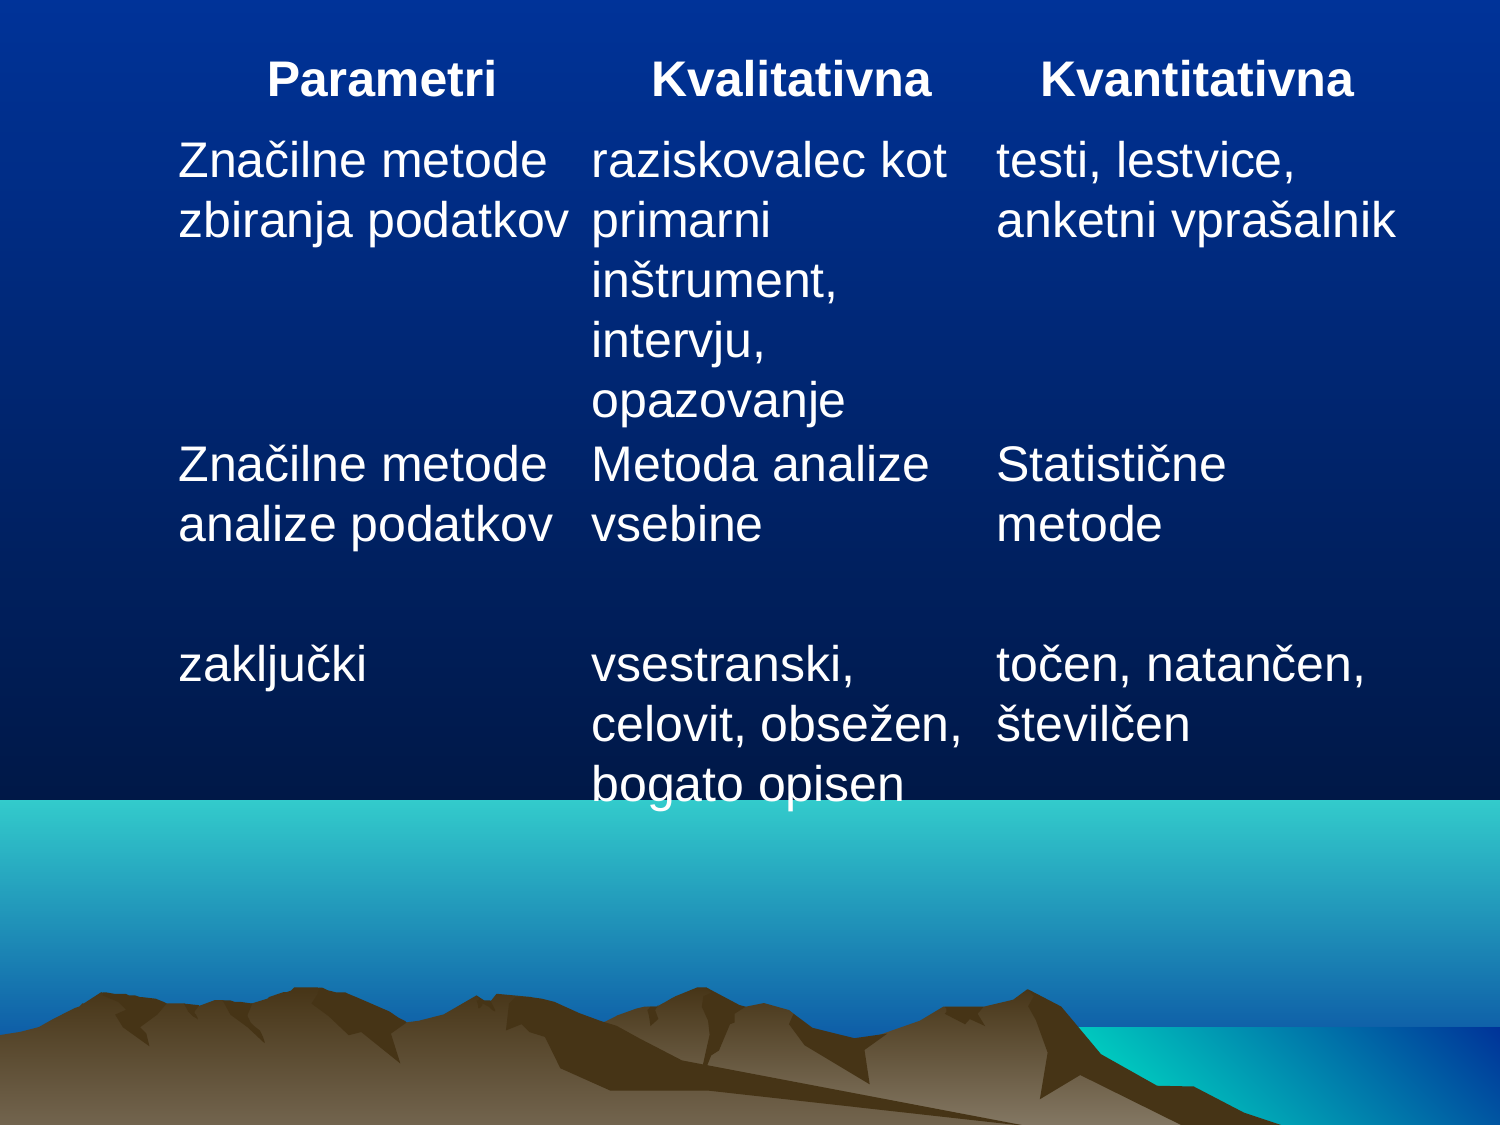

| Parametri | Kvalitativna | Kvantitativna |
| --- | --- | --- |
| Značilne metode zbiranja podatkov | raziskovalec kot primarni inštrument, intervju, opazovanje | testi, lestvice, anketni vprašalnik |
| Značilne metode analize podatkov | Metoda analize vsebine | Statistične metode |
| zaključki | vsestranski, celovit, obsežen, bogato opisen | točen, natančen, številčen |